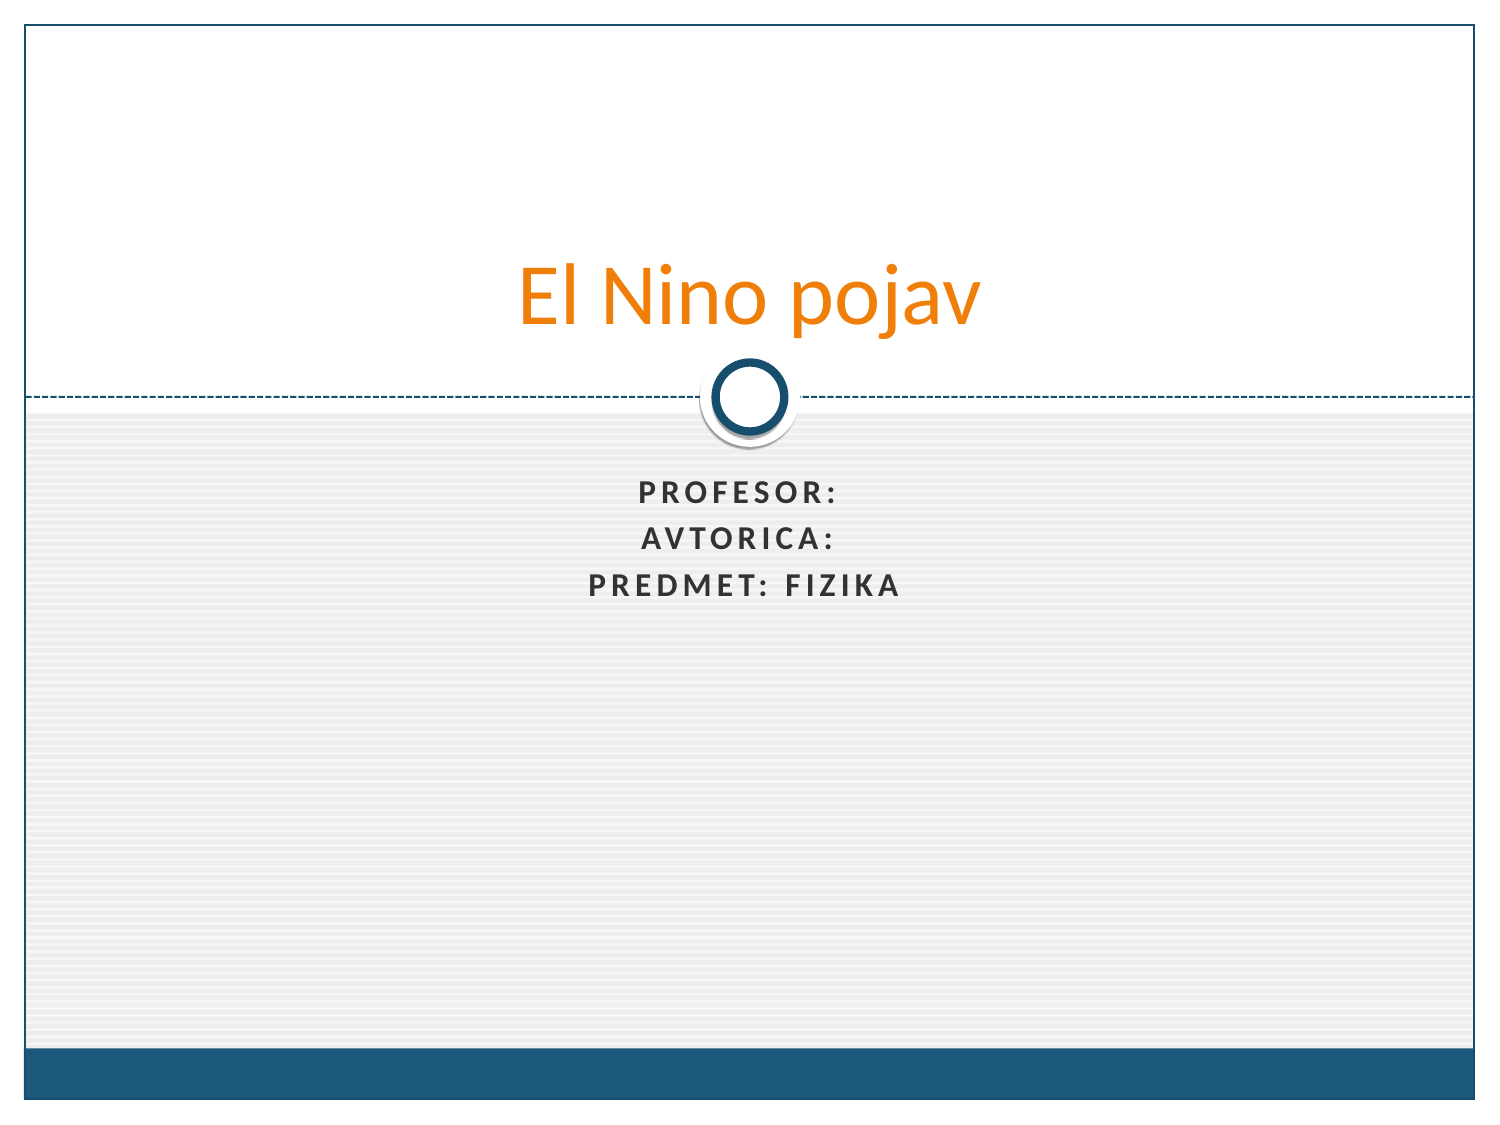

El Nino pojav
# Profesor:
Avtorica:
Predmet: Fizika